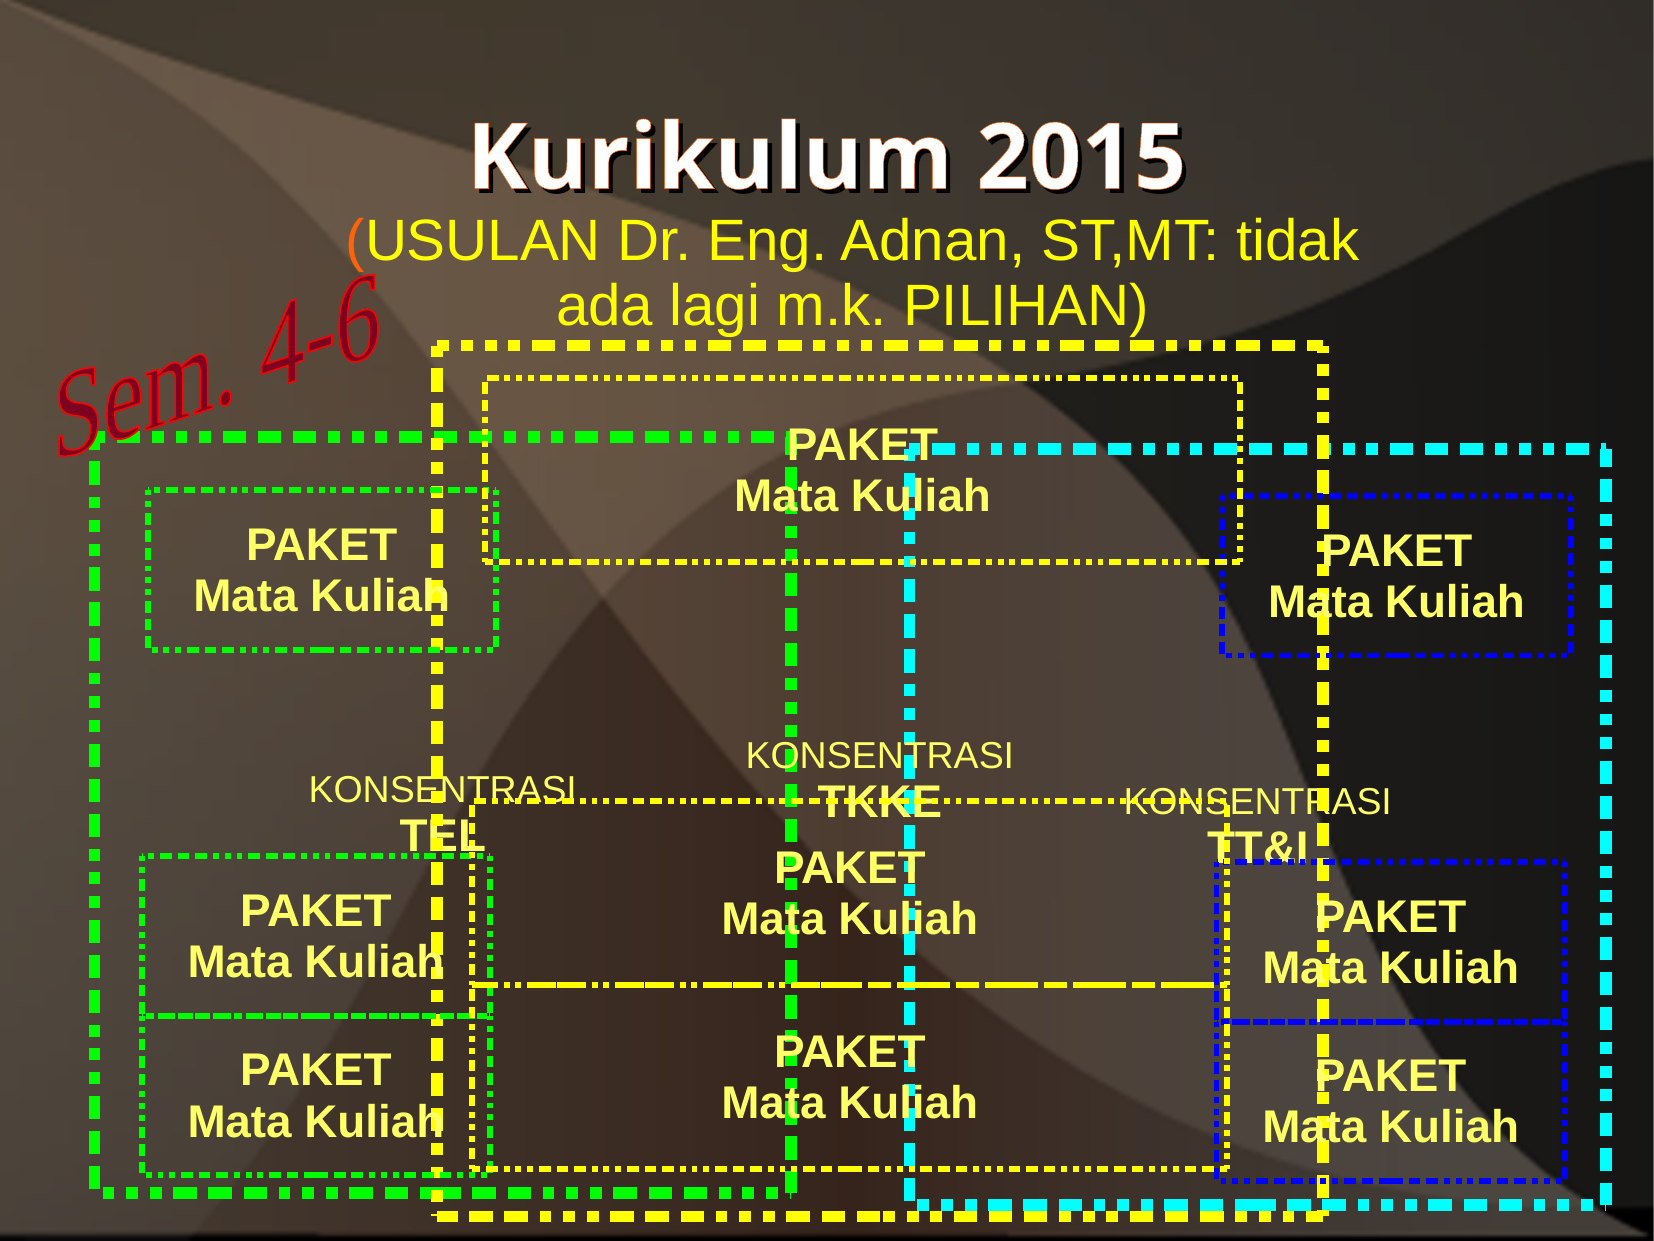

# Kurikulum 2015
(USULAN Dr. Eng. Adnan, ST,MT: tidak ada lagi m.k. PILIHAN)
Sem. 4-6
KONSENTRASI
TKKE
PAKET
Mata Kuliah
KONSENTRASI
TEL
KONSENTRASI
TT&I
PAKET
Mata Kuliah
PAKET
Mata Kuliah
PAKET
Mata Kuliah
PAKET
Mata Kuliah
PAKET
Mata Kuliah
PAKET
Mata Kuliah
PAKET
Mata Kuliah
PAKET
Mata Kuliah